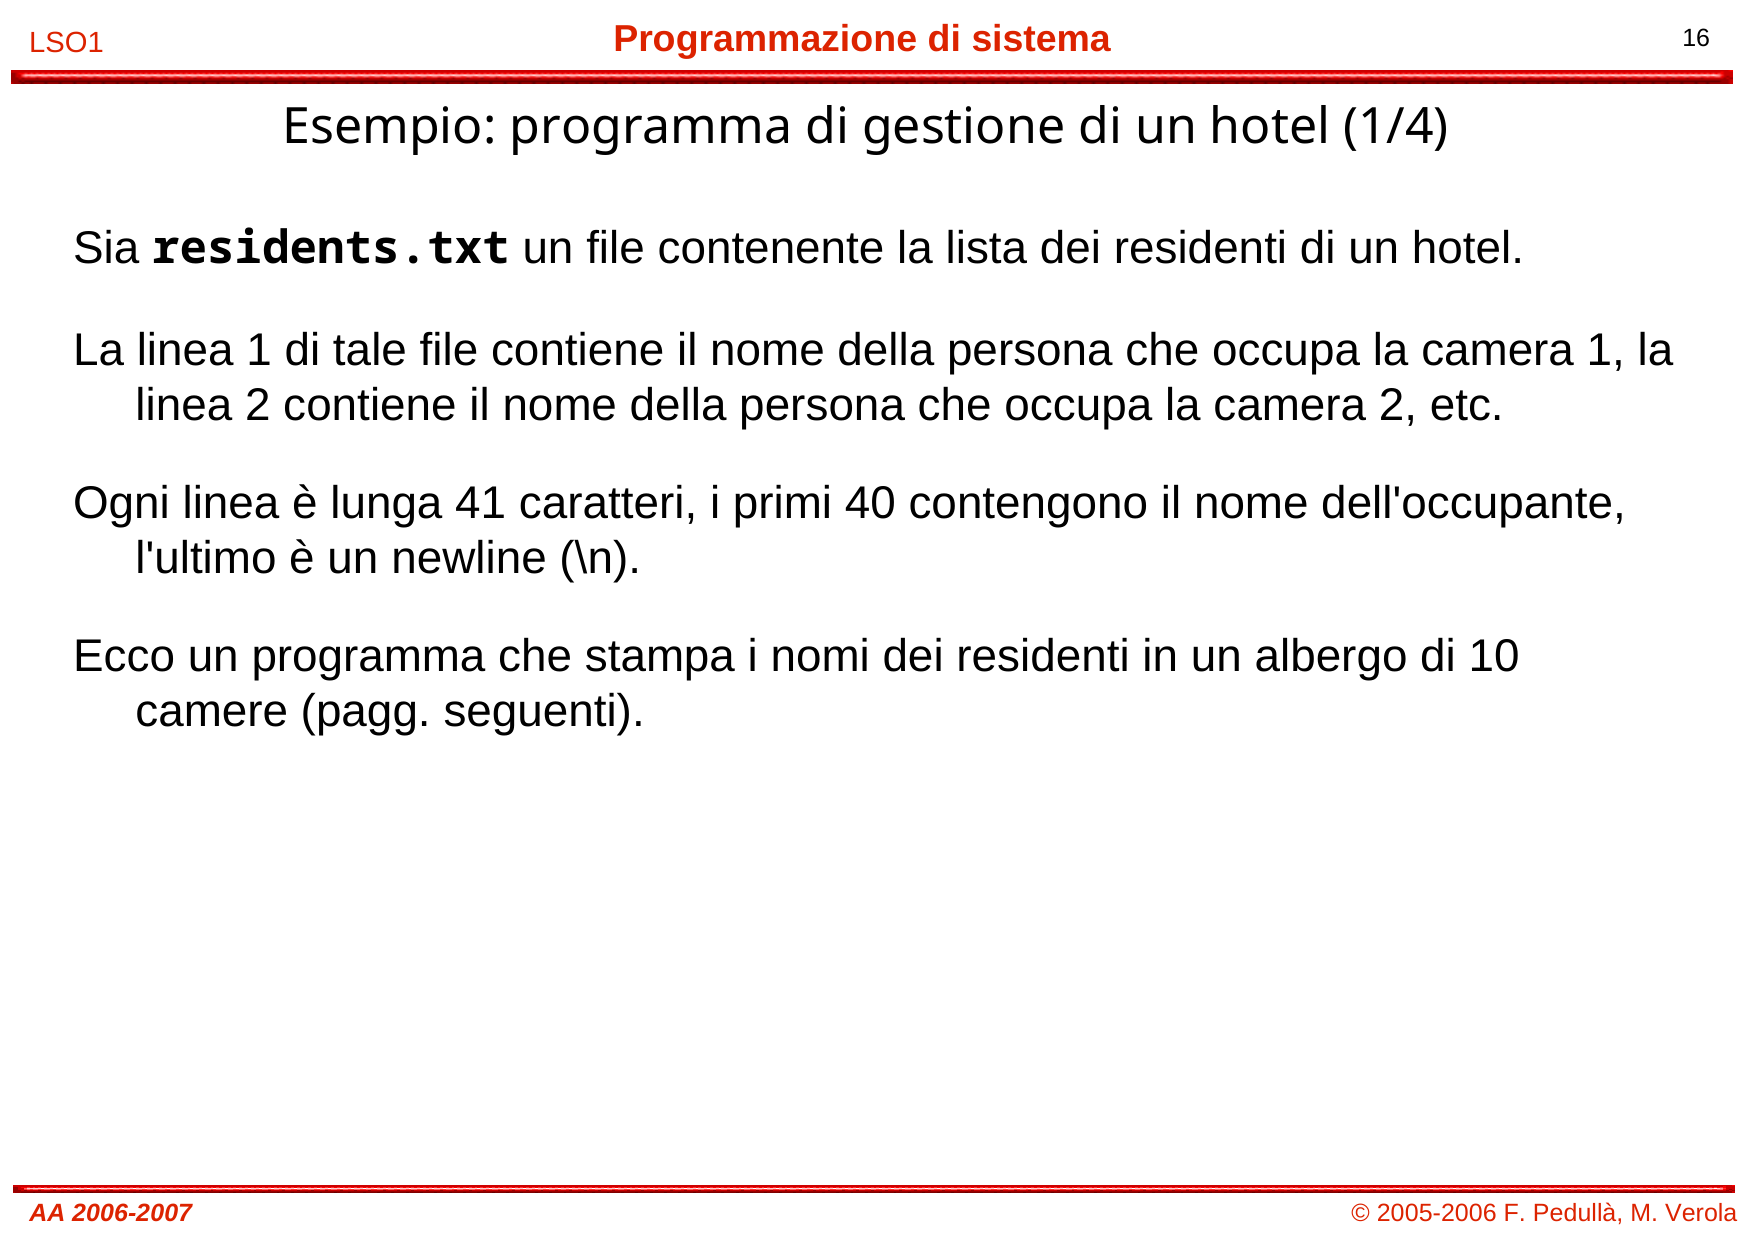

Esempio: programma di gestione di un hotel (1/4)
# Sia residents.txt un file contenente la lista dei residenti di un hotel.
La linea 1 di tale file contiene il nome della persona che occupa la camera 1, la linea 2 contiene il nome della persona che occupa la camera 2, etc.
Ogni linea è lunga 41 caratteri, i primi 40 contengono il nome dell'occupante, l'ultimo è un newline (\n).
Ecco un programma che stampa i nomi dei residenti in un albergo di 10 camere (pagg. seguenti).